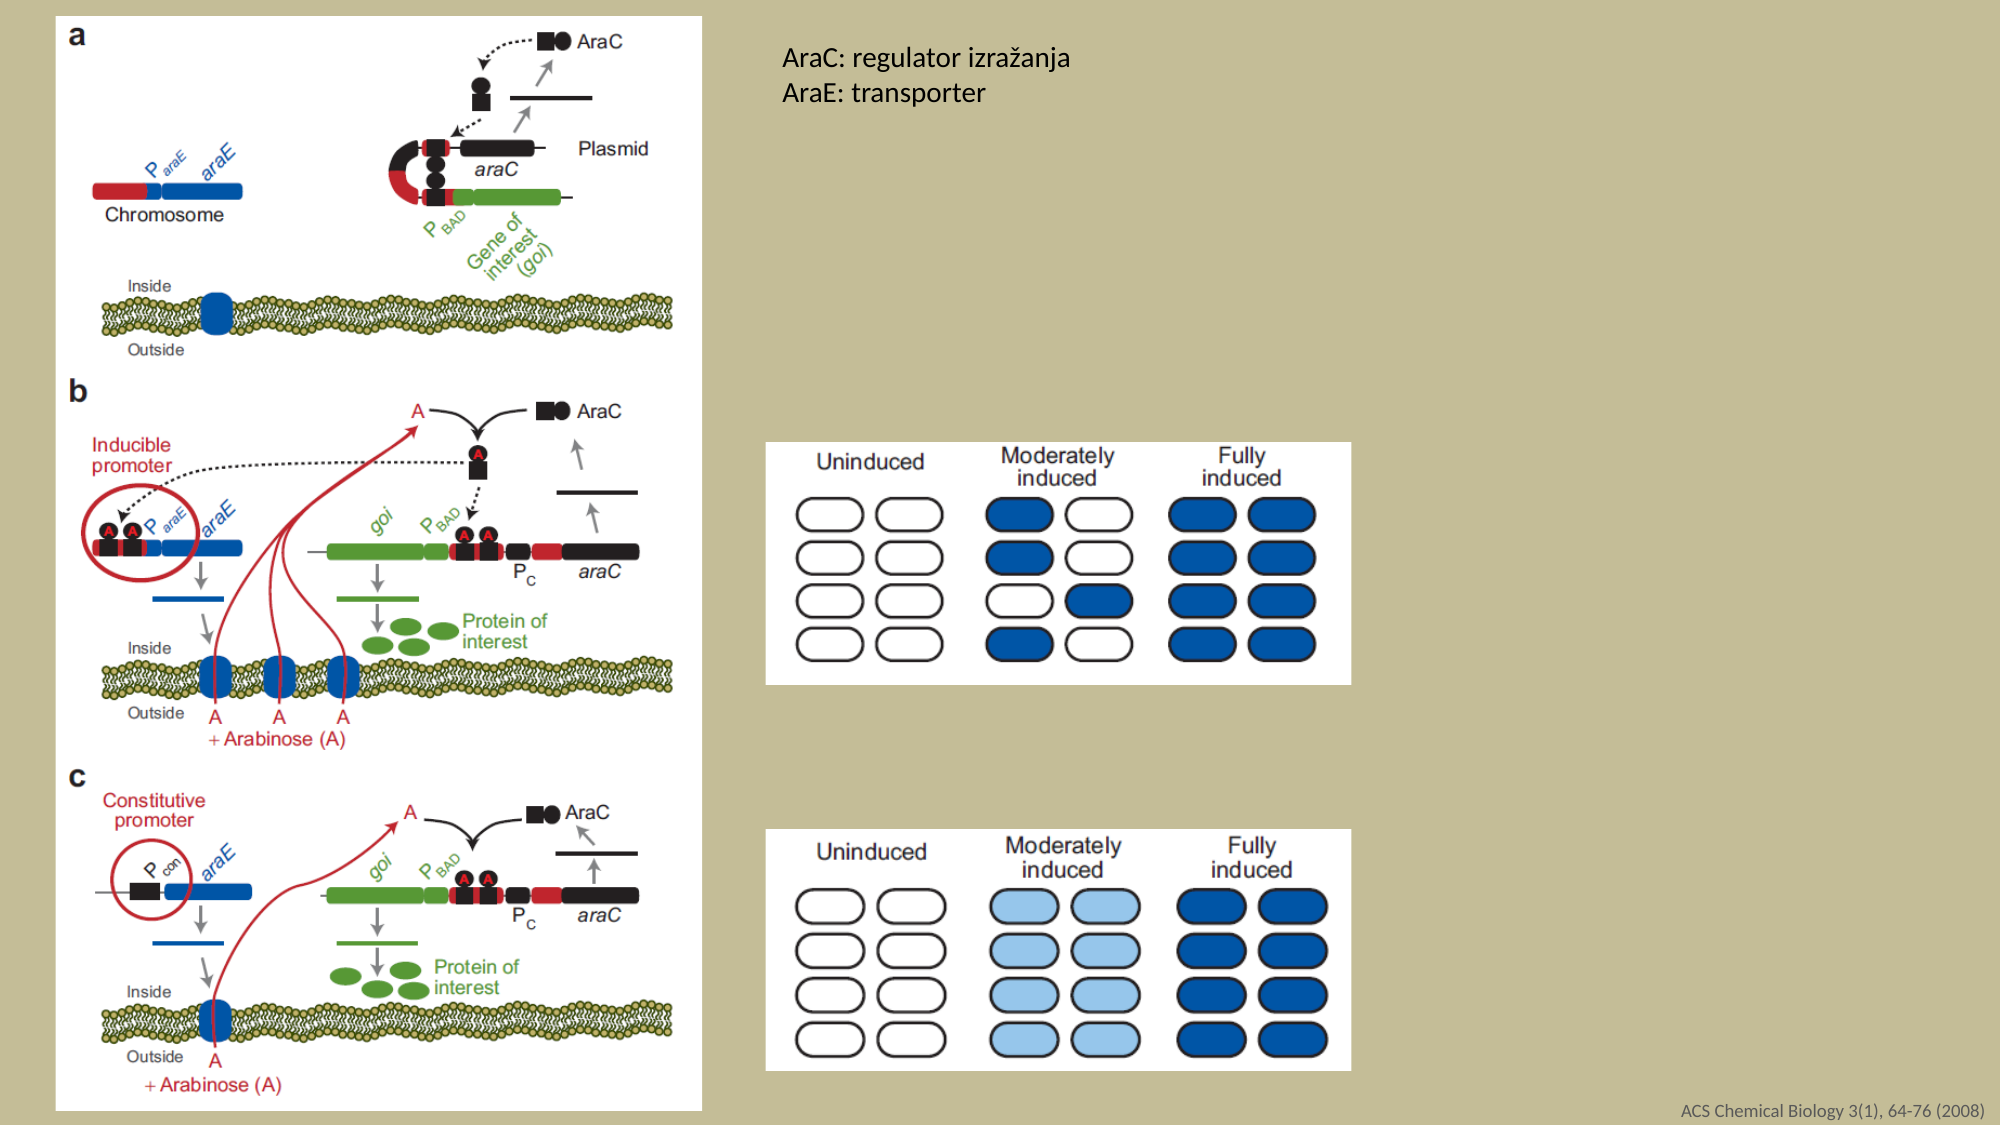

AraC: regulator izražanja
AraE: transporter
ACS Chemical Biology 3(1), 64-76 (2008)